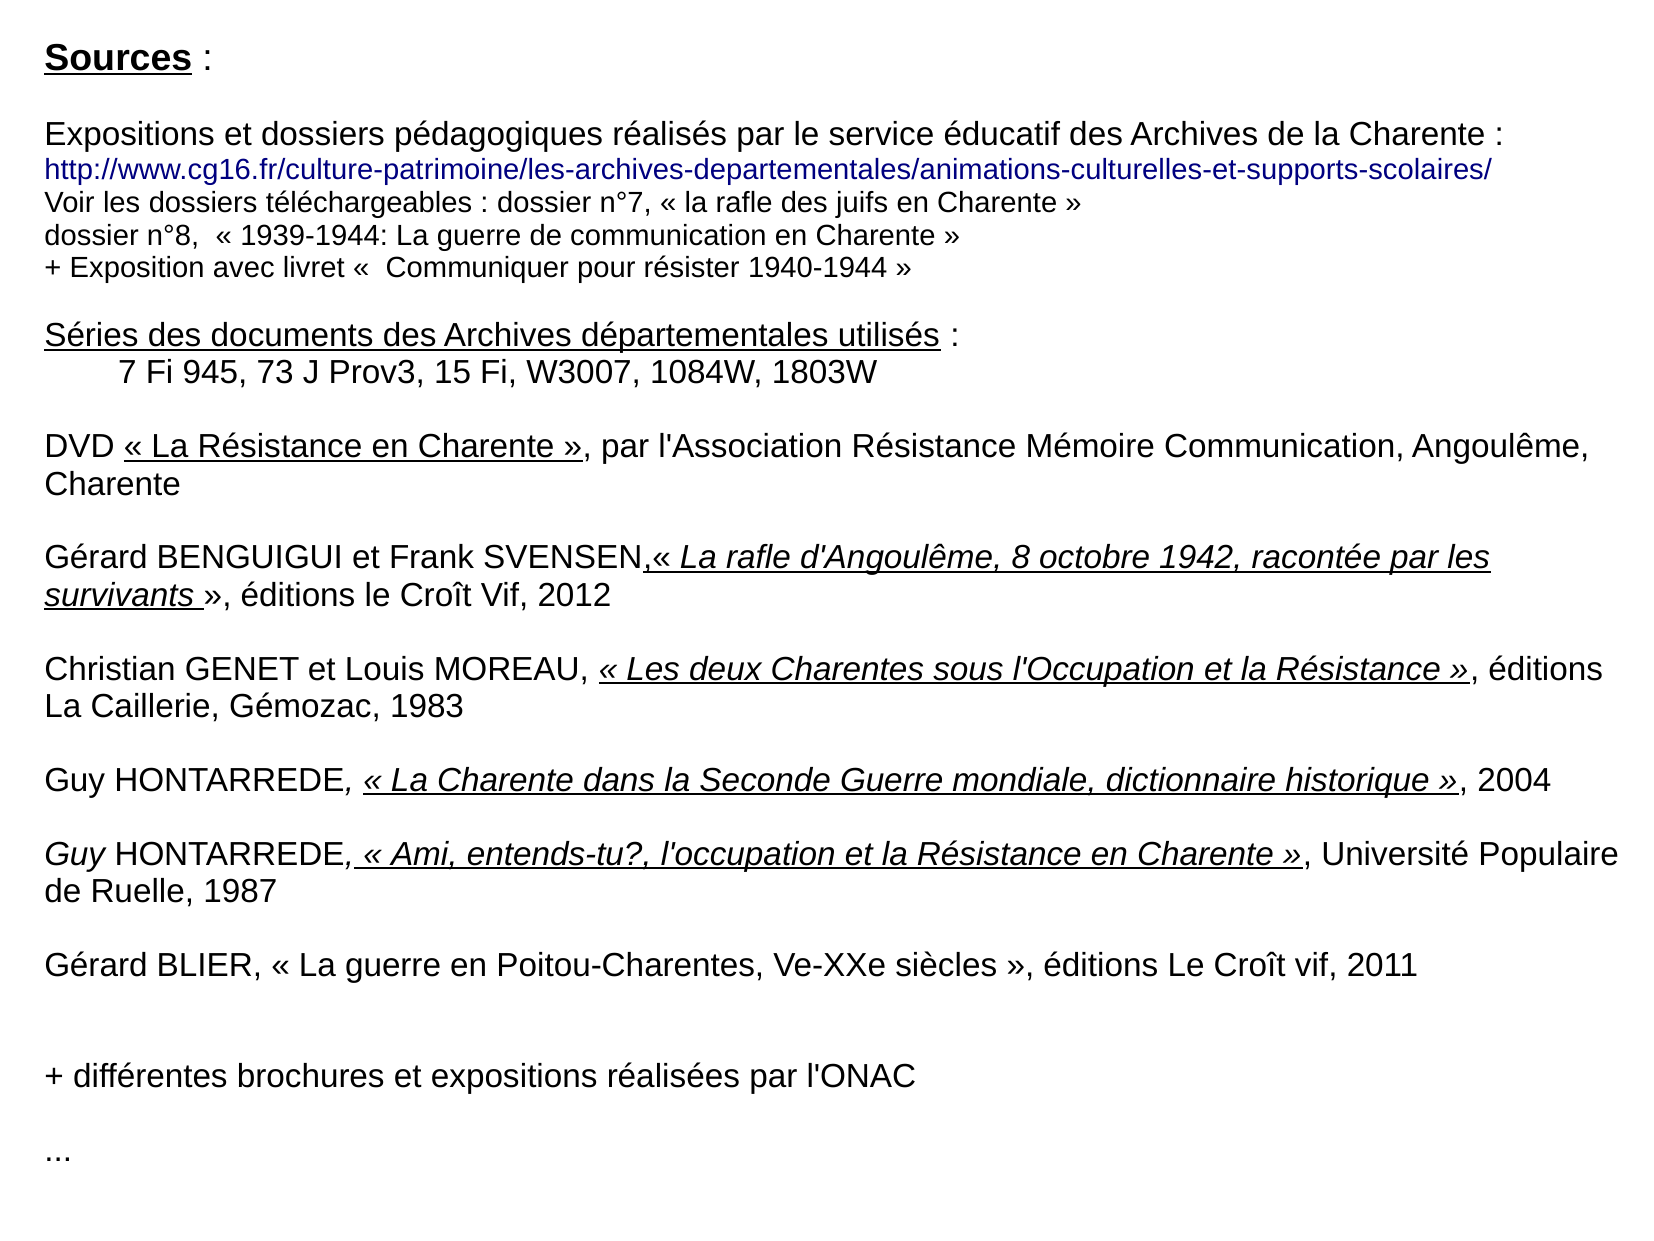

Sources :
Expositions et dossiers pédagogiques réalisés par le service éducatif des Archives de la Charente :
http://www.cg16.fr/culture-patrimoine/les-archives-departementales/animations-culturelles-et-supports-scolaires/
Voir les dossiers téléchargeables : dossier n°7, « la rafle des juifs en Charente »
dossier n°8, « 1939-1944: La guerre de communication en Charente »
+ Exposition avec livret «  Communiquer pour résister 1940-1944 »
Séries des documents des Archives départementales utilisés :
	7 Fi 945, 73 J Prov3, 15 Fi, W3007, 1084W, 1803W
DVD « La Résistance en Charente », par l'Association Résistance Mémoire Communication, Angoulême,
Charente
Gérard BENGUIGUI et Frank SVENSEN,« La rafle d'Angoulême, 8 octobre 1942, racontée par les survivants », éditions le Croît Vif, 2012
Christian GENET et Louis MOREAU, « Les deux Charentes sous l'Occupation et la Résistance », éditions
La Caillerie, Gémozac, 1983
Guy HONTARREDE, « La Charente dans la Seconde Guerre mondiale, dictionnaire historique », 2004
Guy HONTARREDE, « Ami, entends-tu?, l'occupation et la Résistance en Charente », Université Populaire de Ruelle, 1987
Gérard BLIER, « La guerre en Poitou-Charentes, Ve-XXe siècles », éditions Le Croît vif, 2011
+ différentes brochures et expositions réalisées par l'ONAC
...